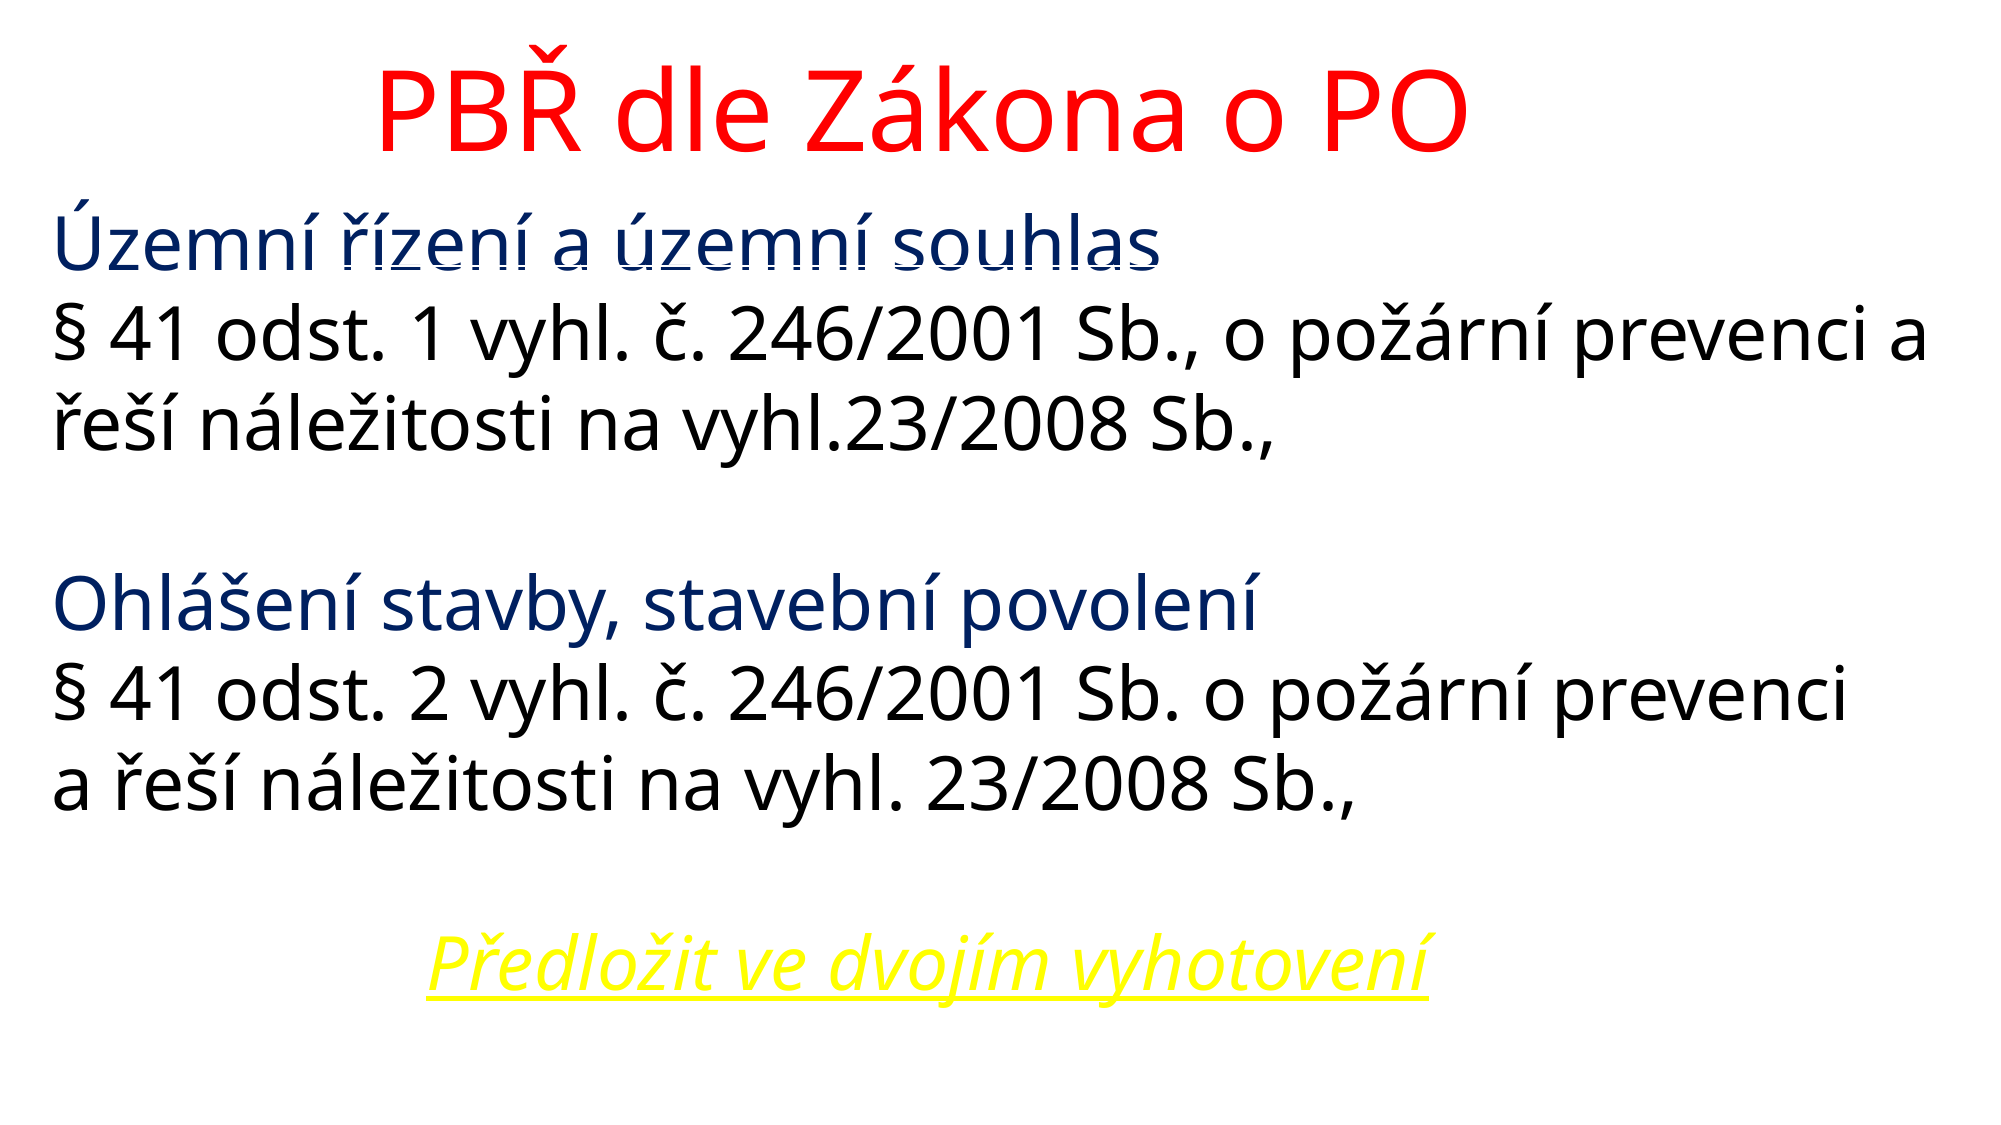

PBŘ dle Zákona o PO
# Územní řízení a územní souhlas § 41 odst. 1 vyhl. č. 246/2001 Sb., o požární prevenci a řeší náležitosti na vyhl.23/2008 Sb., Ohlášení stavby, stavební povolení § 41 odst. 2 vyhl. č. 246/2001 Sb. o požární prevenci a řeší náležitosti na vyhl. 23/2008 Sb., Předložit ve dvojím vyhotovení